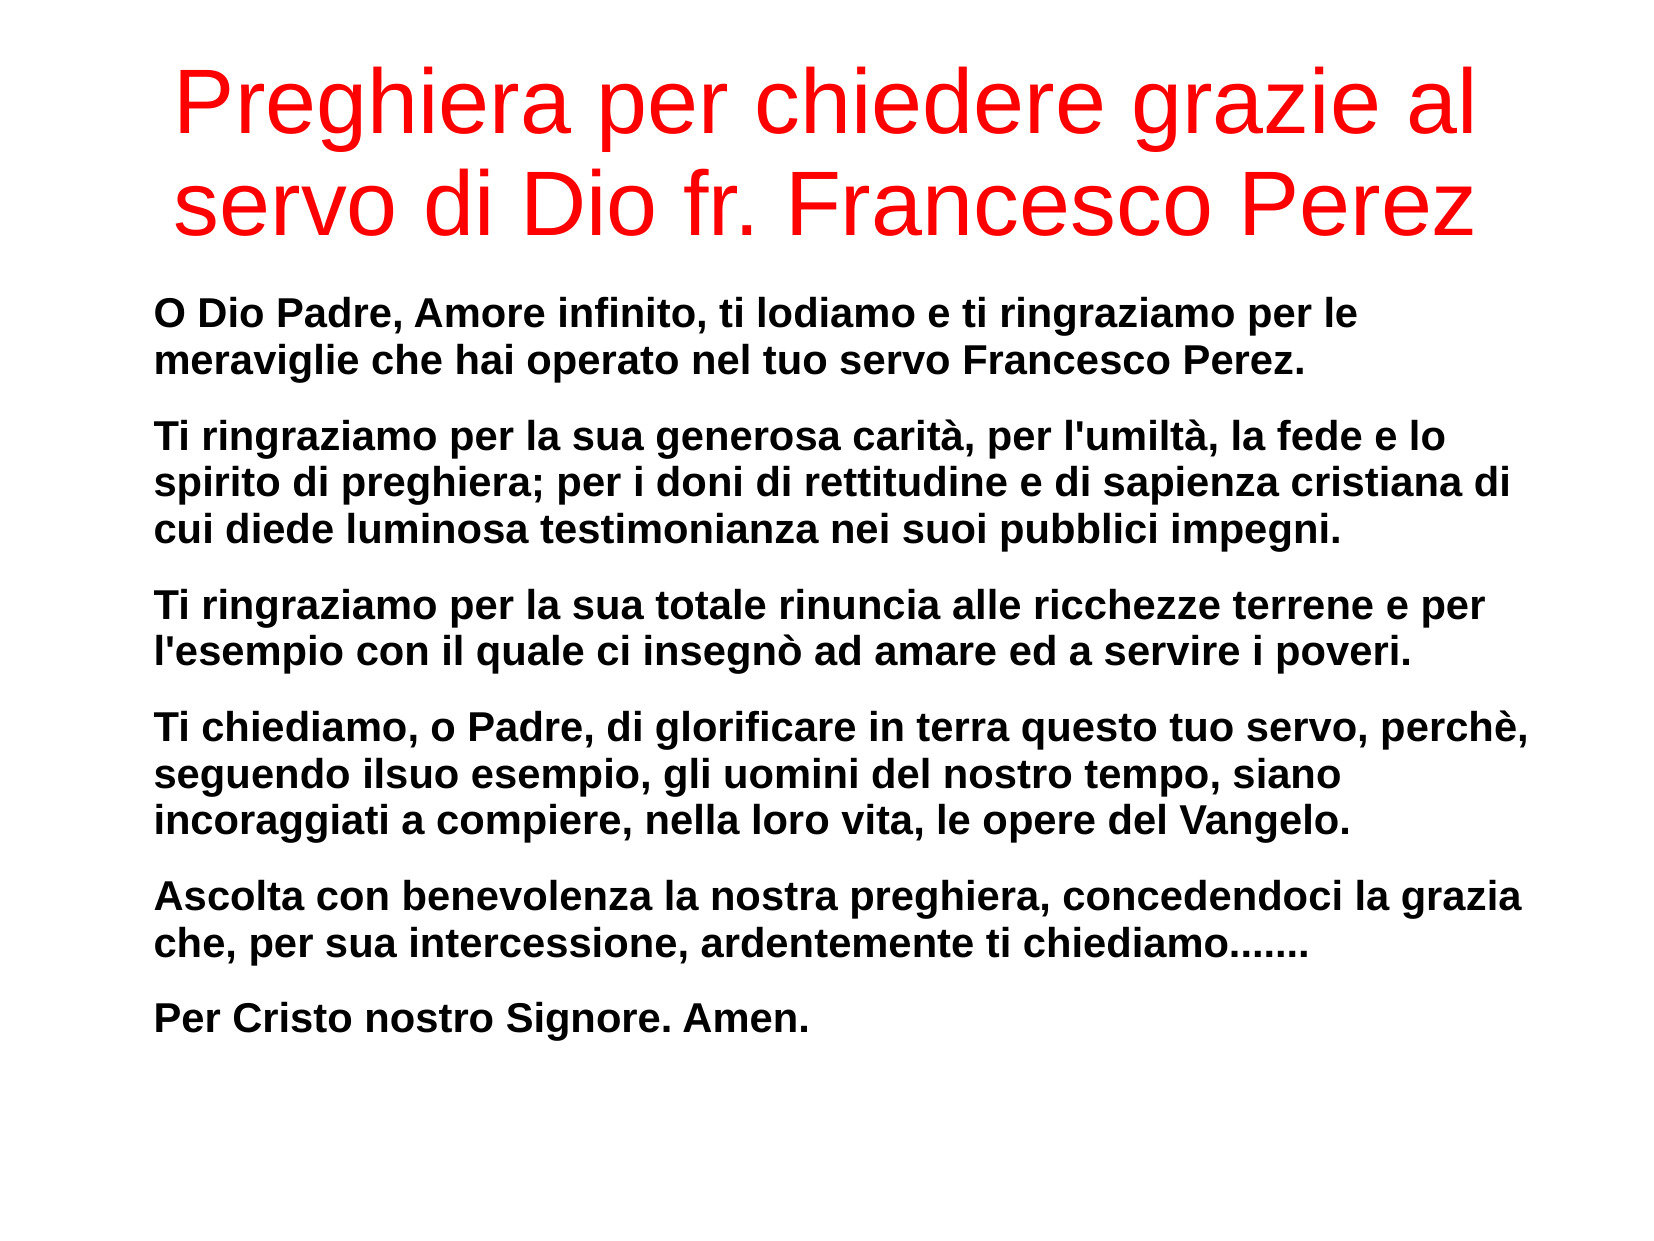

# Preghiera per chiedere grazie al servo di Dio fr. Francesco Perez
O Dio Padre, Amore infinito, ti lodiamo e ti ringraziamo per le meraviglie che hai operato nel tuo servo Francesco Perez.
Ti ringraziamo per la sua generosa carità, per l'umiltà, la fede e lo spirito di preghiera; per i doni di rettitudine e di sapienza cristiana di cui diede luminosa testimonianza nei suoi pubblici impegni.
Ti ringraziamo per la sua totale rinuncia alle ricchezze terrene e per l'esempio con il quale ci insegnò ad amare ed a servire i poveri.
Ti chiediamo, o Padre, di glorificare in terra questo tuo servo, perchè, seguendo ilsuo esempio, gli uomini del nostro tempo, siano incoraggiati a compiere, nella loro vita, le opere del Vangelo.
Ascolta con benevolenza la nostra preghiera, concedendoci la grazia che, per sua intercessione, ardentemente ti chiediamo.......
Per Cristo nostro Signore. Amen.